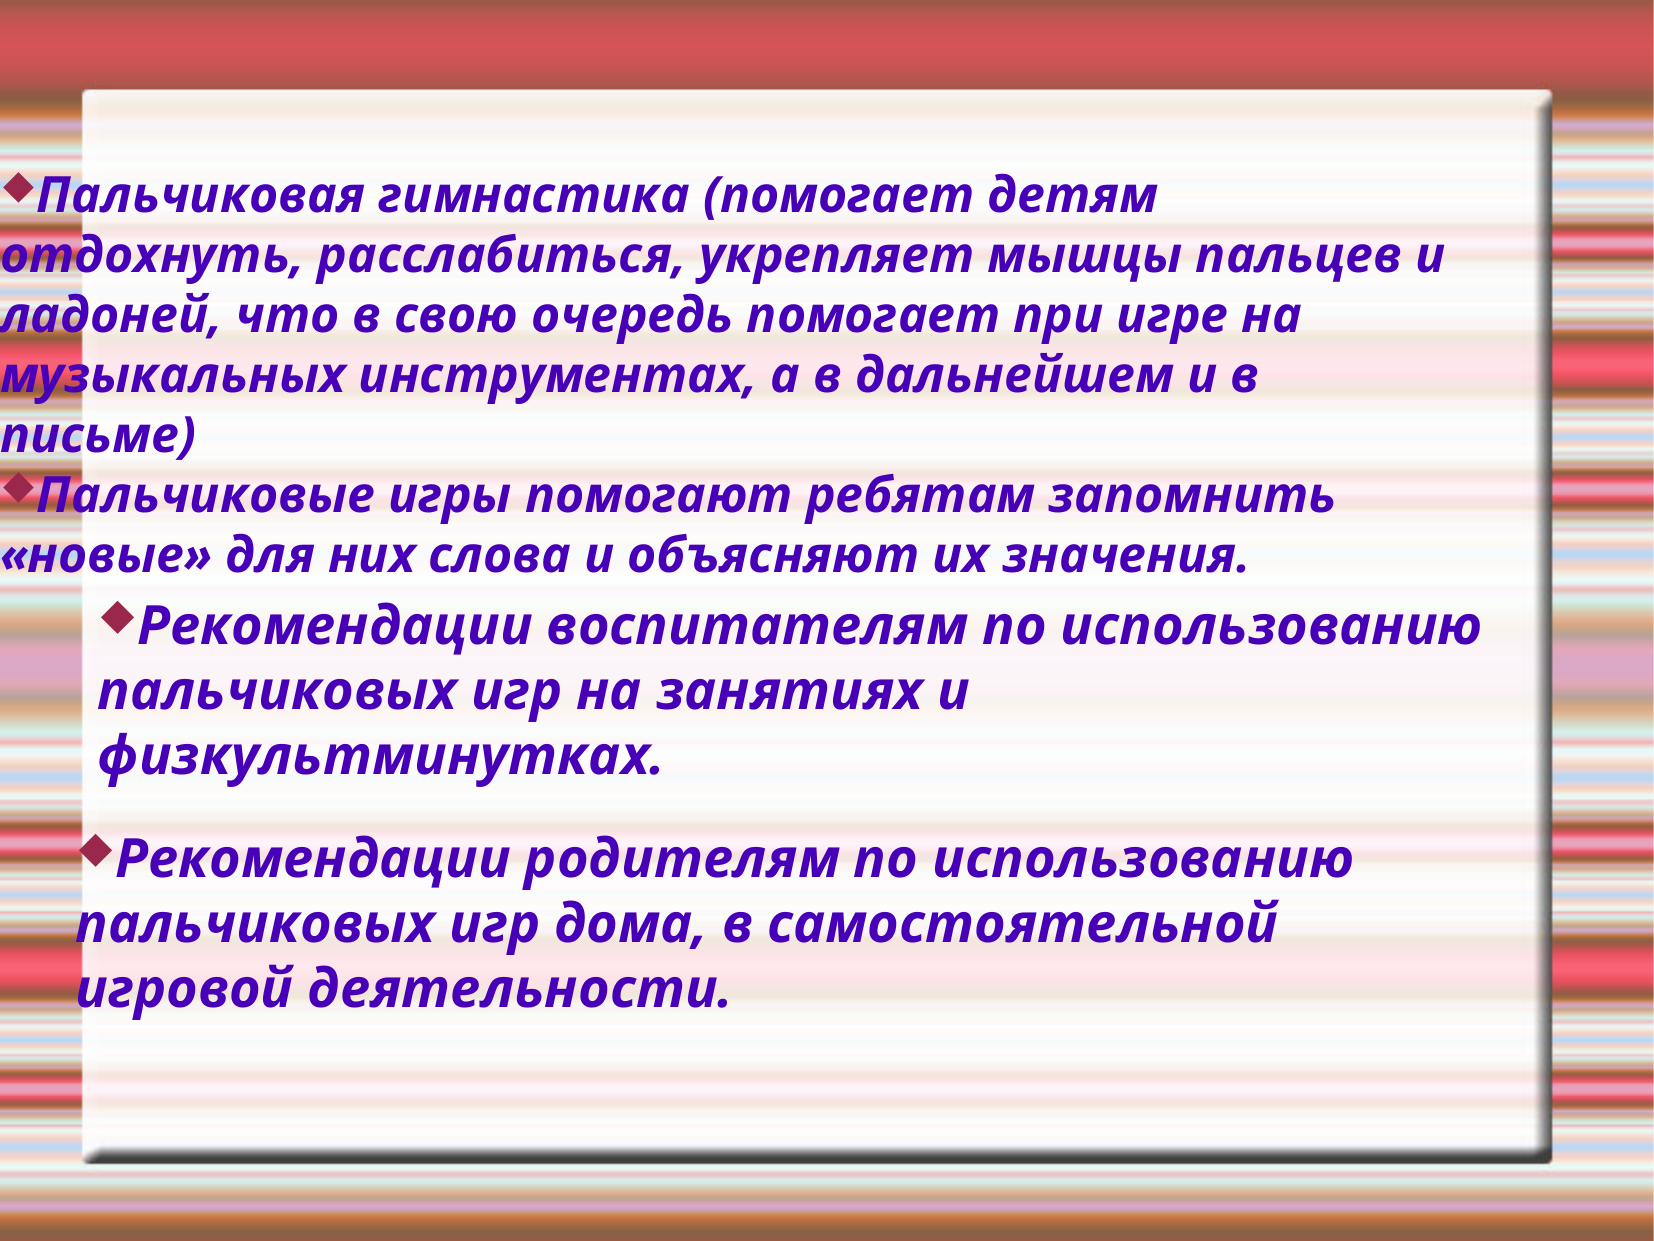

# Пальчиковая гимнастика (помогает детям отдохнуть, расслабиться, укрепляет мышцы пальцев и ладоней, что в свою очередь помогает при игре на музыкальных инструментах, а в дальнейшем и в письме)
Пальчиковые игры помогают ребятам запомнить «новые» для них слова и объясняют их значения.
Рекомендации воспитателям по использованию пальчиковых игр на занятиях и физкультминутках.
Рекомендации родителям по использованию пальчиковых игр дома, в самостоятельной игровой деятельности.